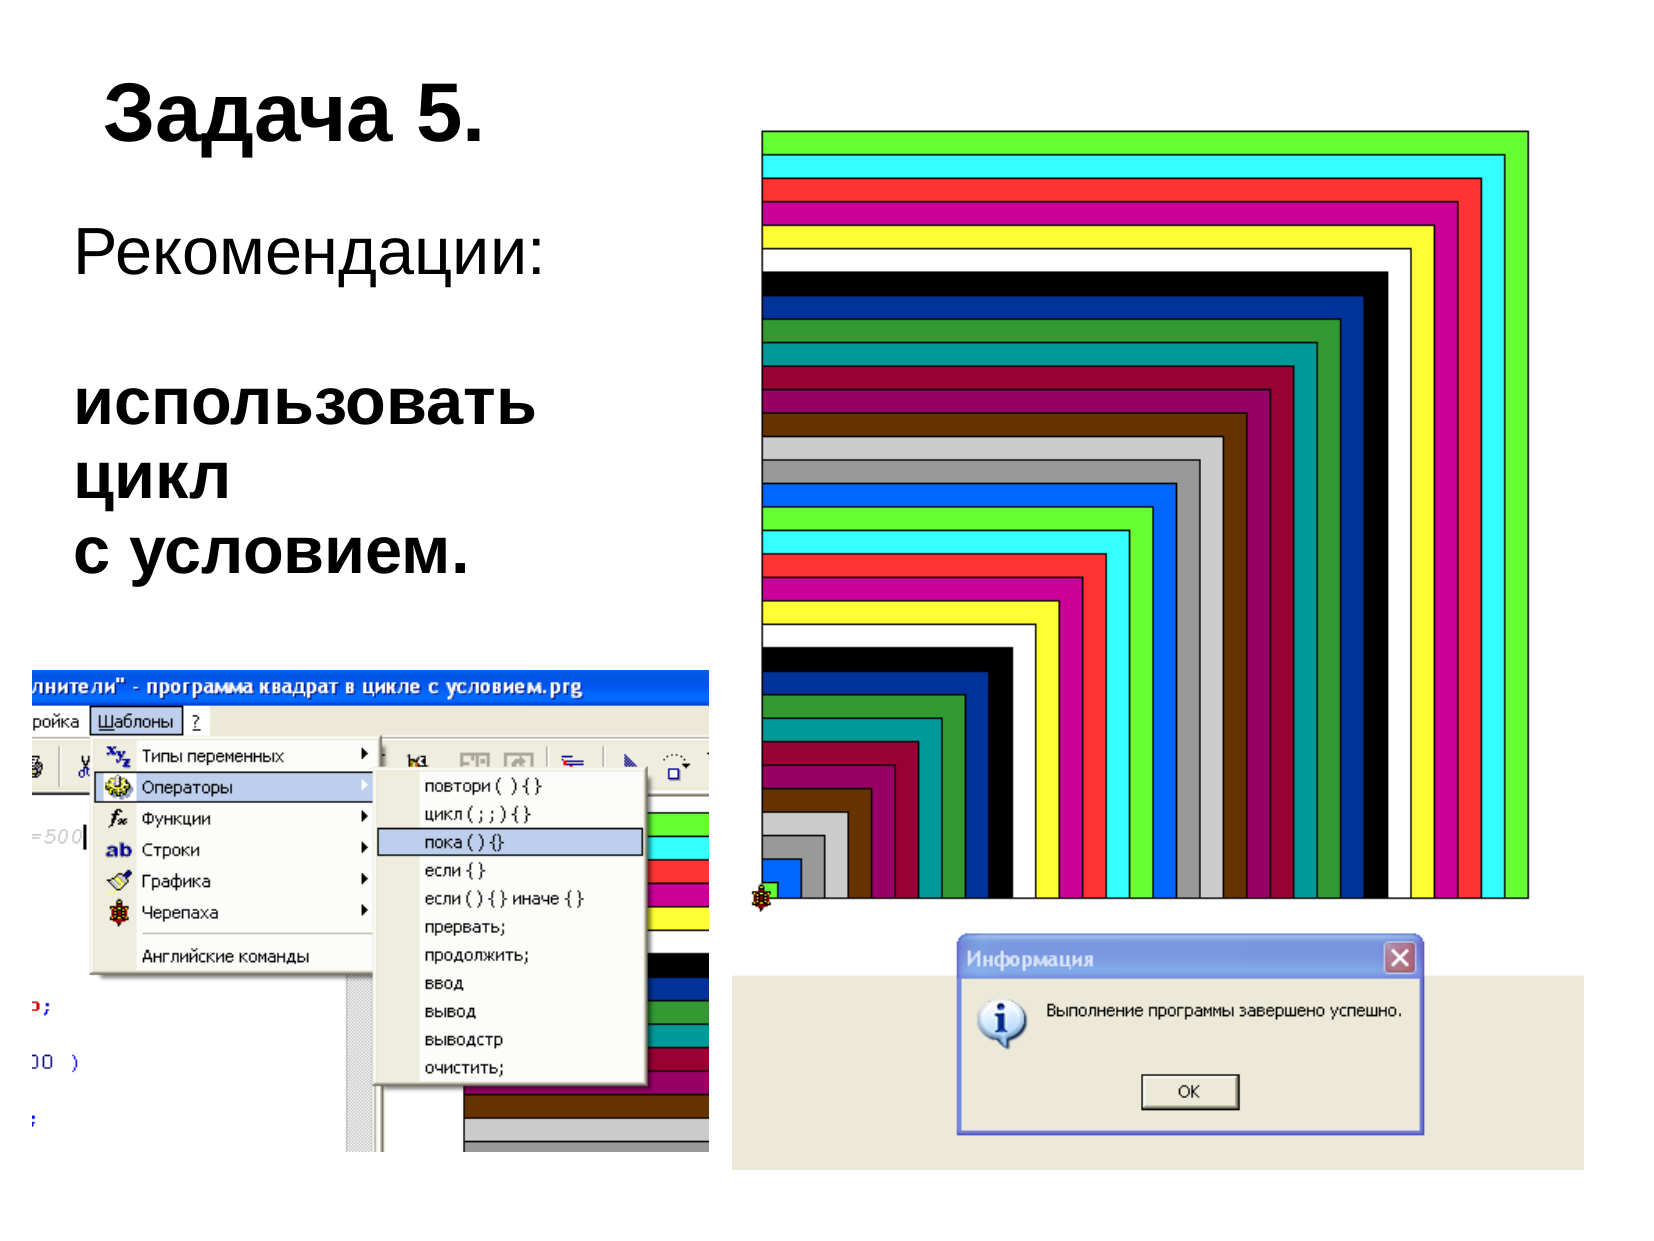

Задача 5.
Рекомендации:
использовать цикл
с условием.